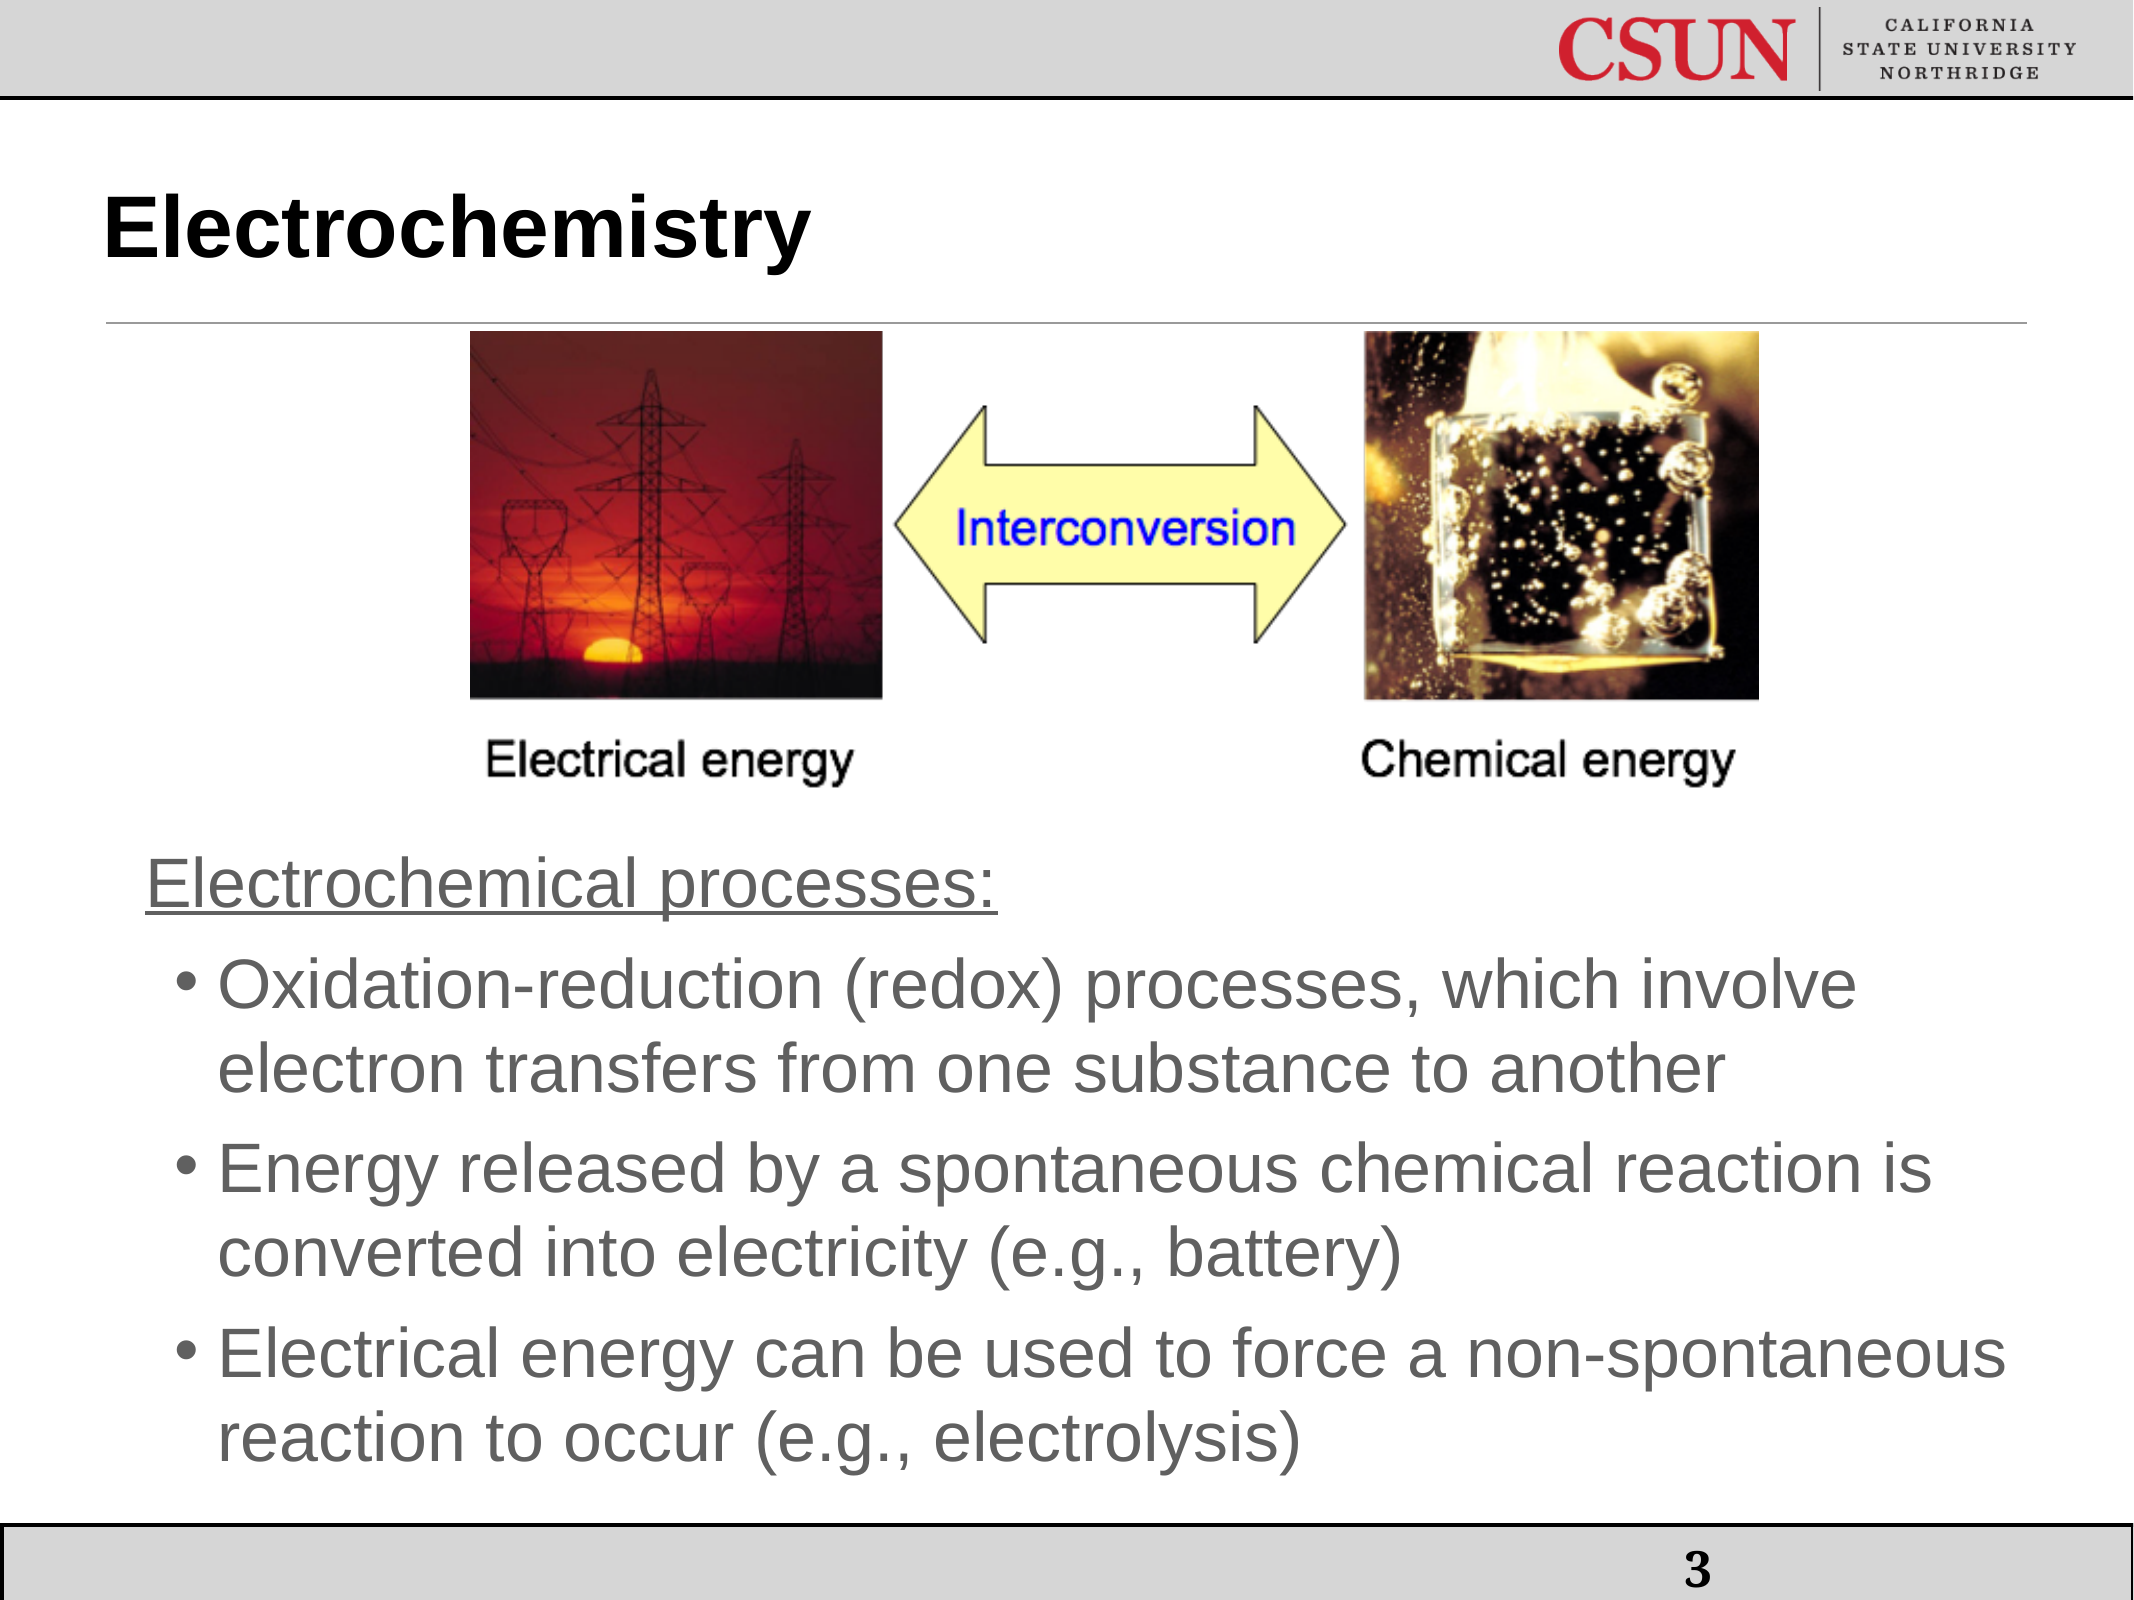

# Electrochemistry
Electrochemical processes:
Oxidation-reduction (redox) processes, which involve electron transfers from one substance to another
Energy released by a spontaneous chemical reaction is converted into electricity (e.g., battery)
Electrical energy can be used to force a non-spontaneous reaction to occur (e.g., electrolysis)
3